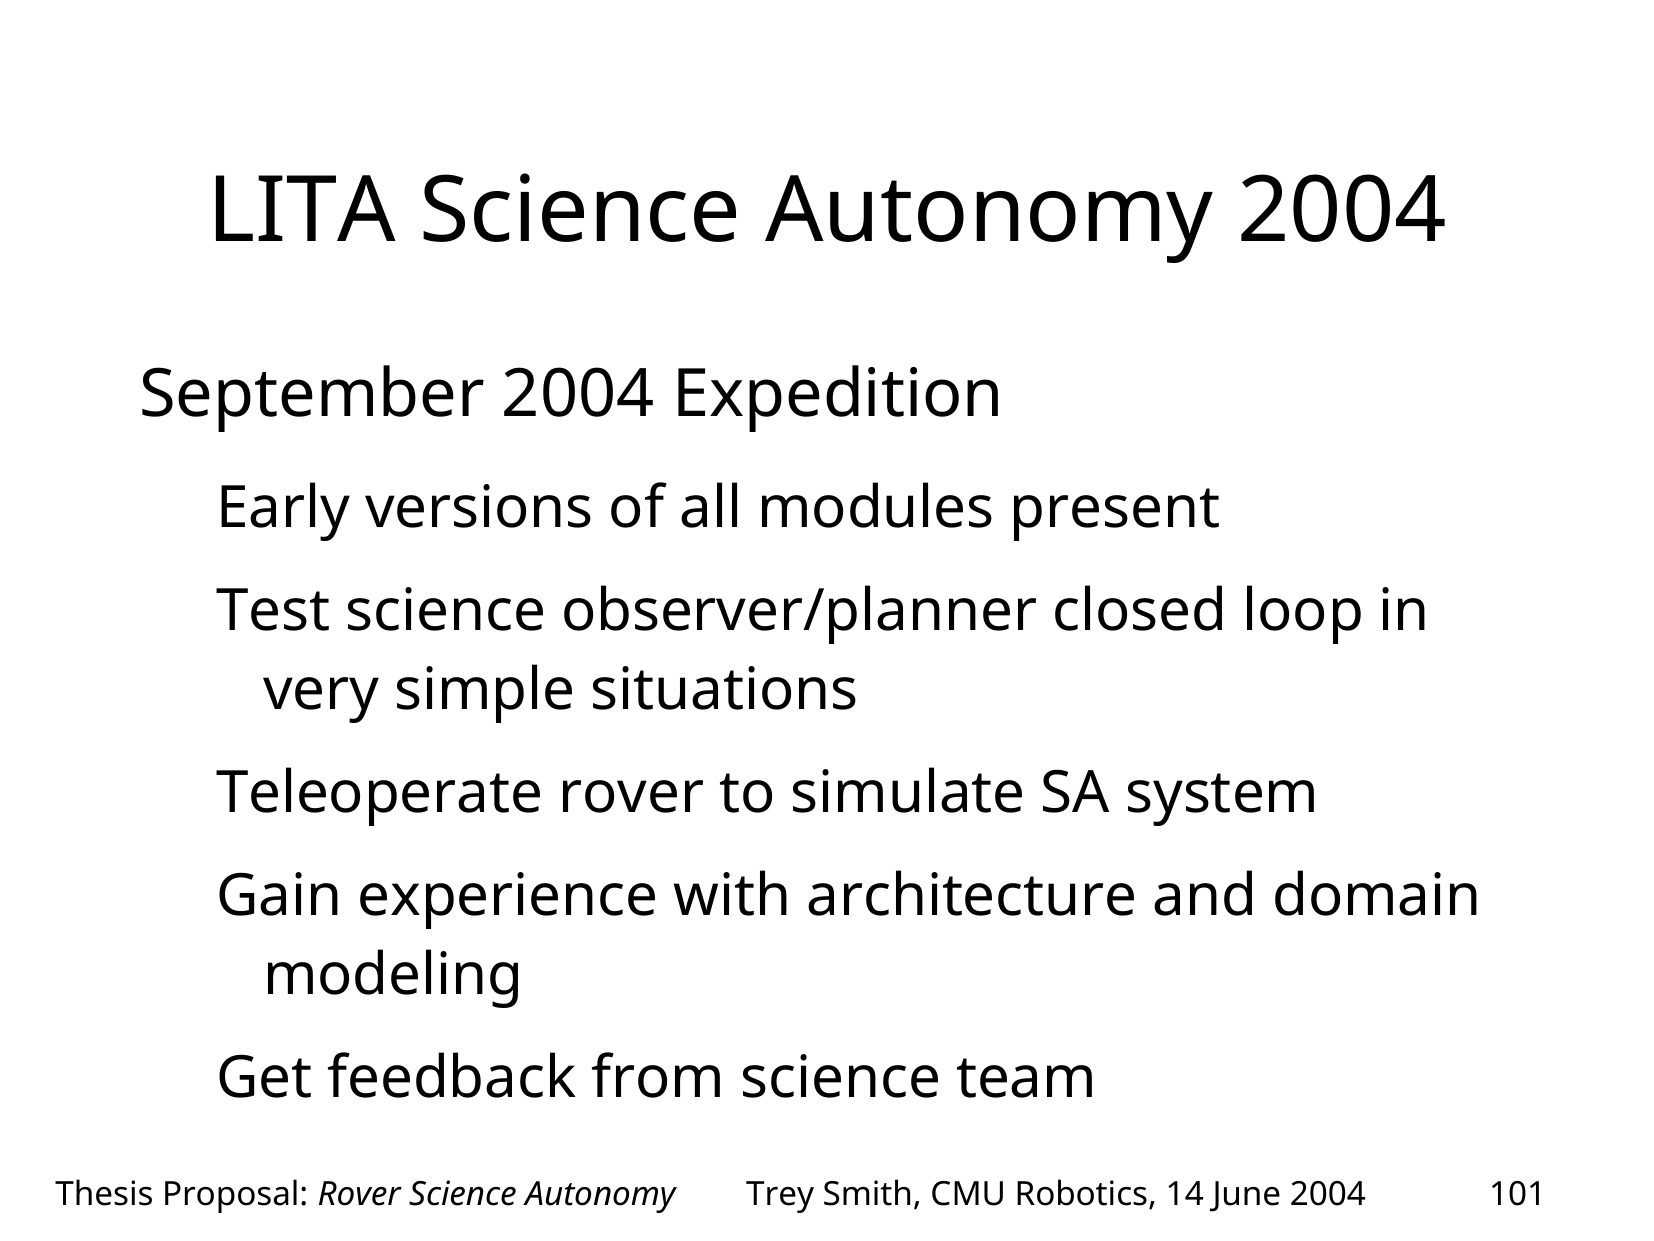

# LITA Science Autonomy 2004
September 2004 Expedition
Early versions of all modules present
Test science observer/planner closed loop in very simple situations
Teleoperate rover to simulate SA system
Gain experience with architecture and domain modeling
Get feedback from science team